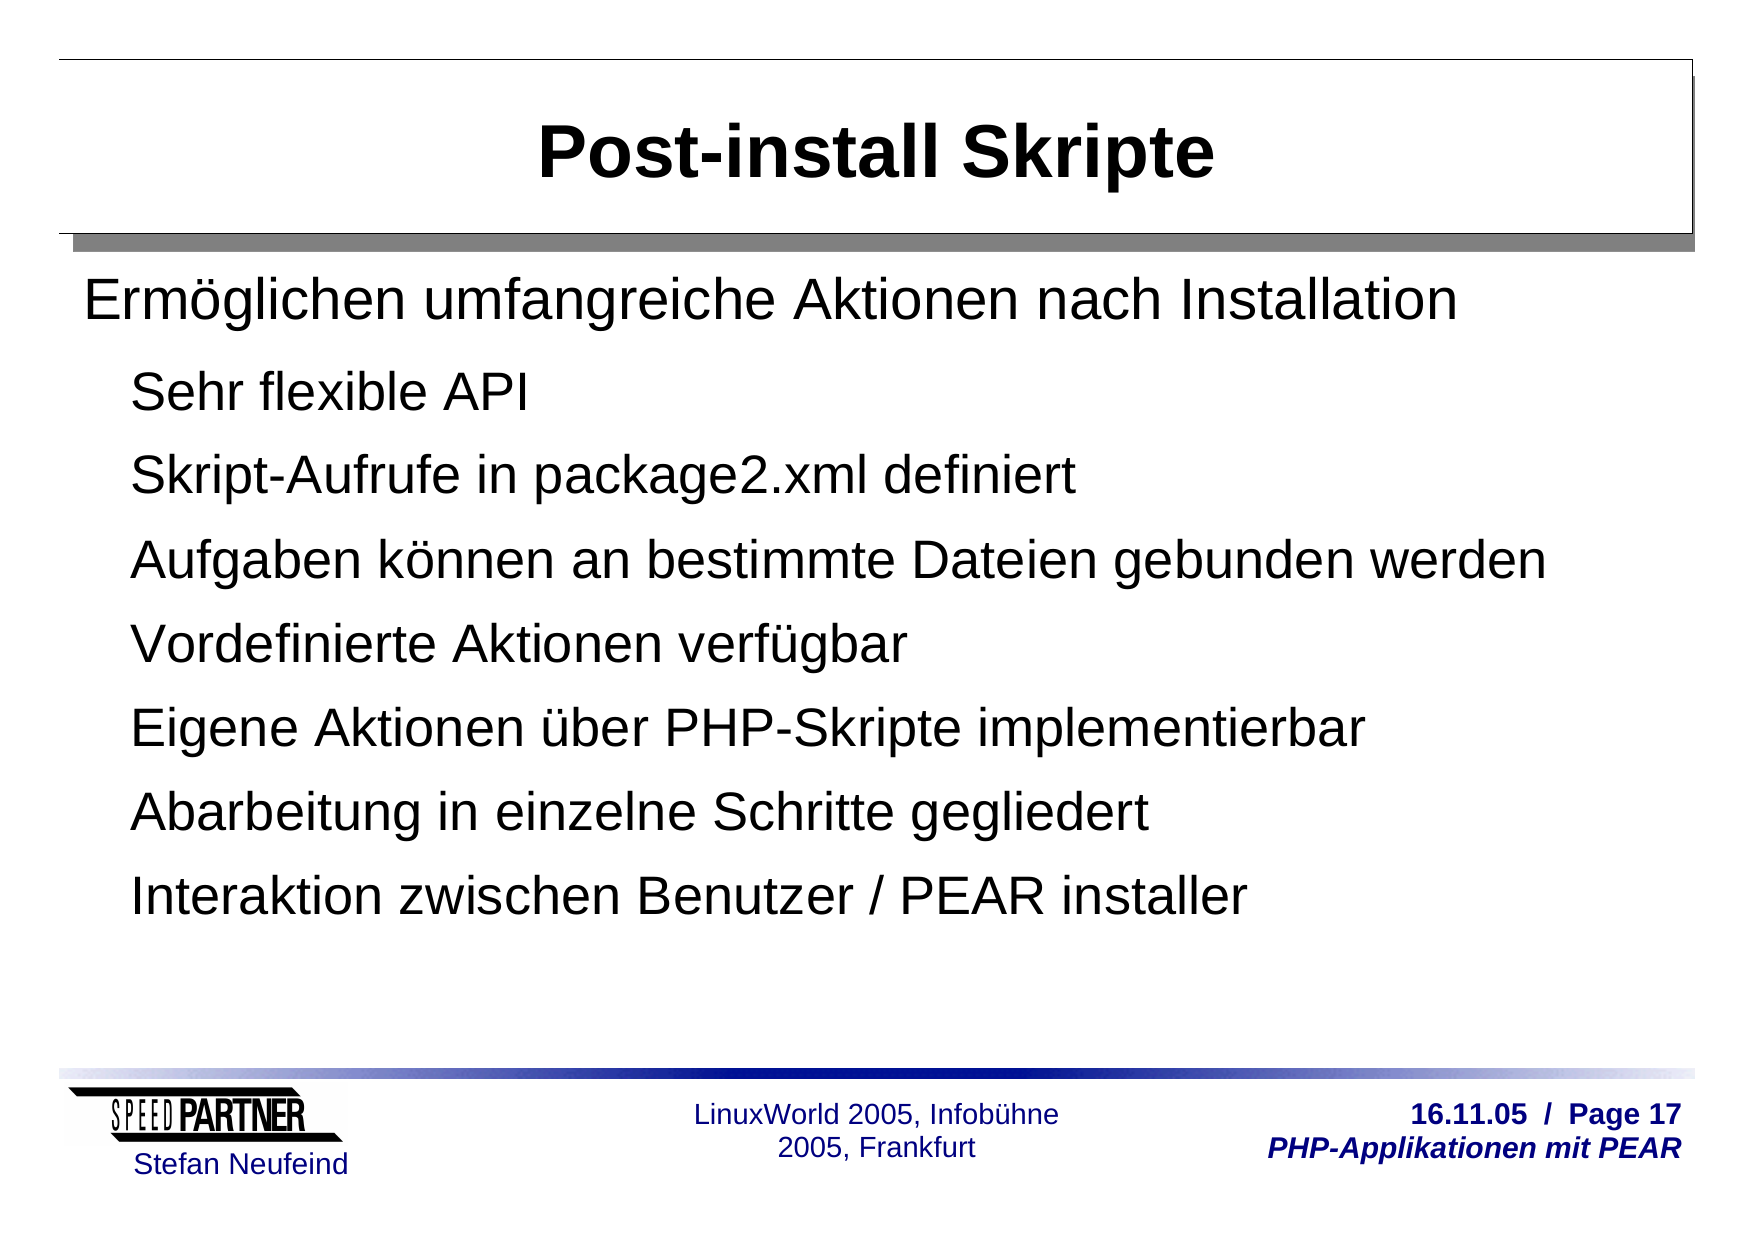

# Post-install Skripte
Ermöglichen umfangreiche Aktionen nach Installation
Sehr flexible API
Skript-Aufrufe in package2.xml definiert
Aufgaben können an bestimmte Dateien gebunden werden
Vordefinierte Aktionen verfügbar
Eigene Aktionen über PHP-Skripte implementierbar
Abarbeitung in einzelne Schritte gegliedert
Interaktion zwischen Benutzer / PEAR installer